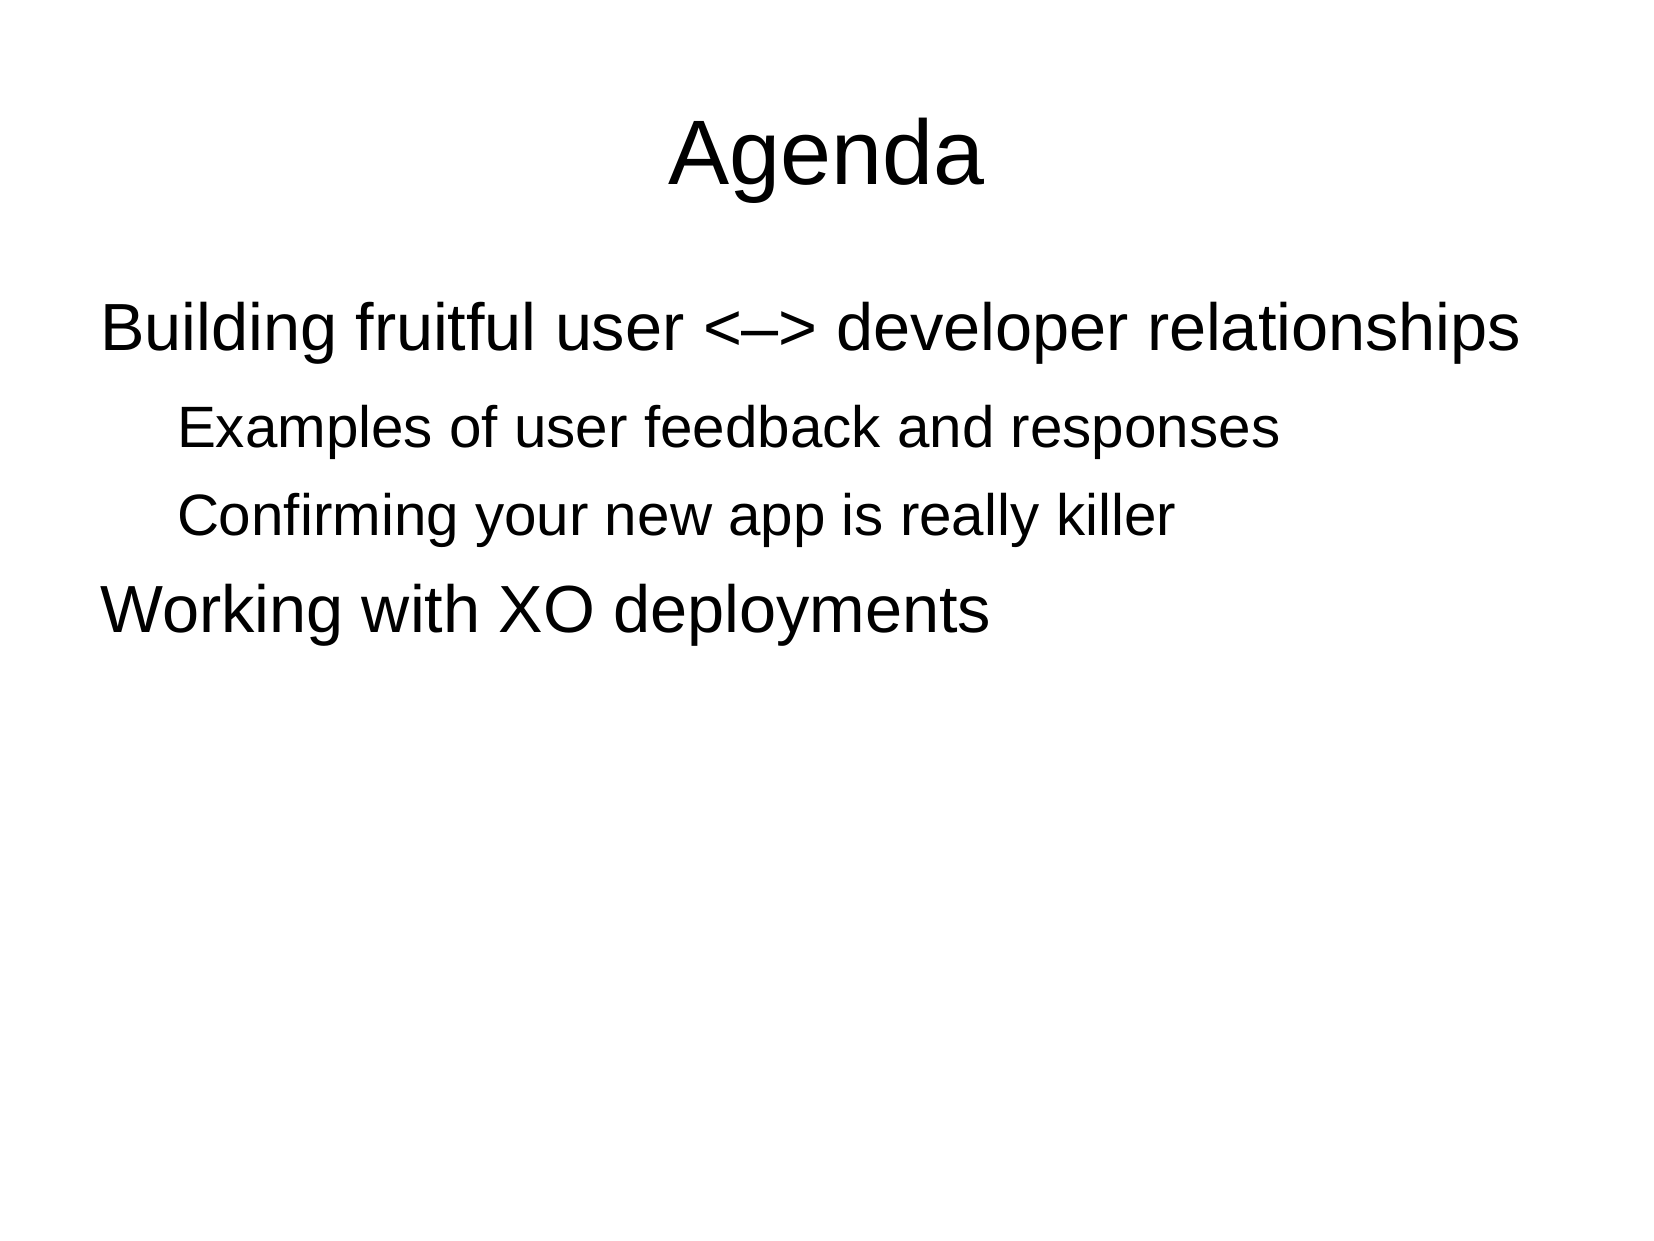

# Agenda
Building fruitful user <–> developer relationships
Examples of user feedback and responses
Confirming your new app is really killer
Working with XO deployments